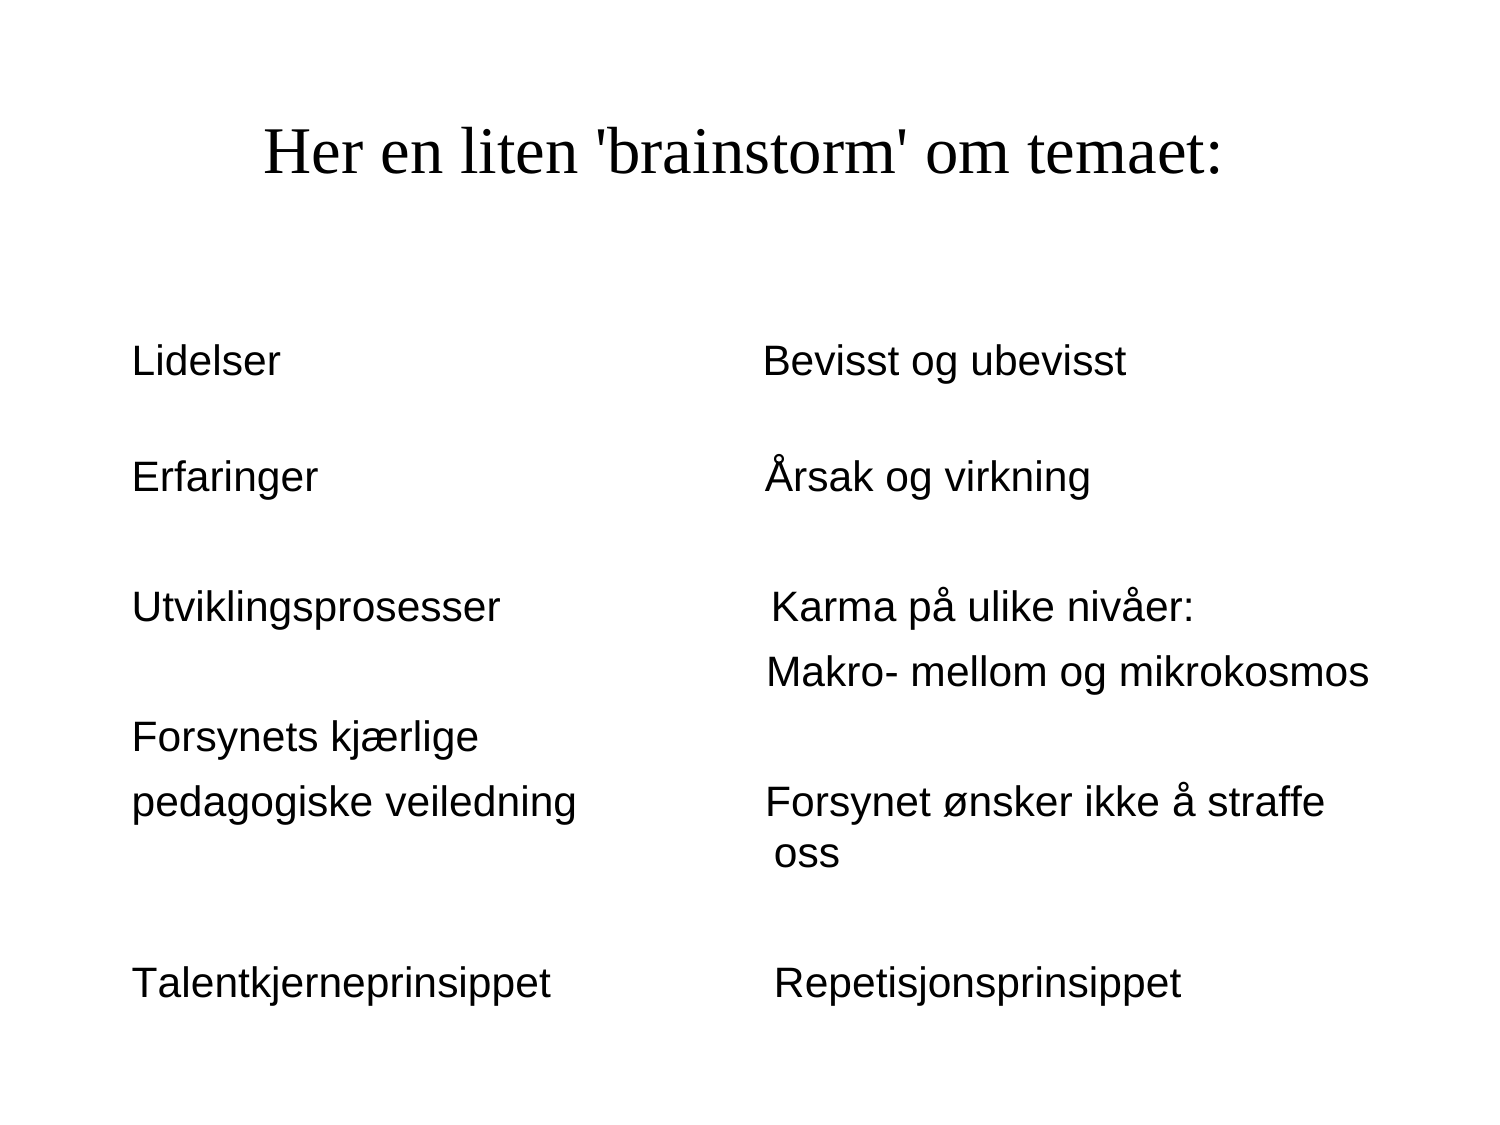

# Her en liten 'brainstorm' om temaet:
Lidelser Bevisst og ubevisst
Erfaringer Årsak og virkning
Utviklingsprosesser Karma på ulike nivåer:
 Makro- mellom og mikrokosmos
Forsynets kjærlige
pedagogiske veiledning Forsynet ønsker ikke å straffe oss
Talentkjerneprinsippet Repetisjonsprinsippet